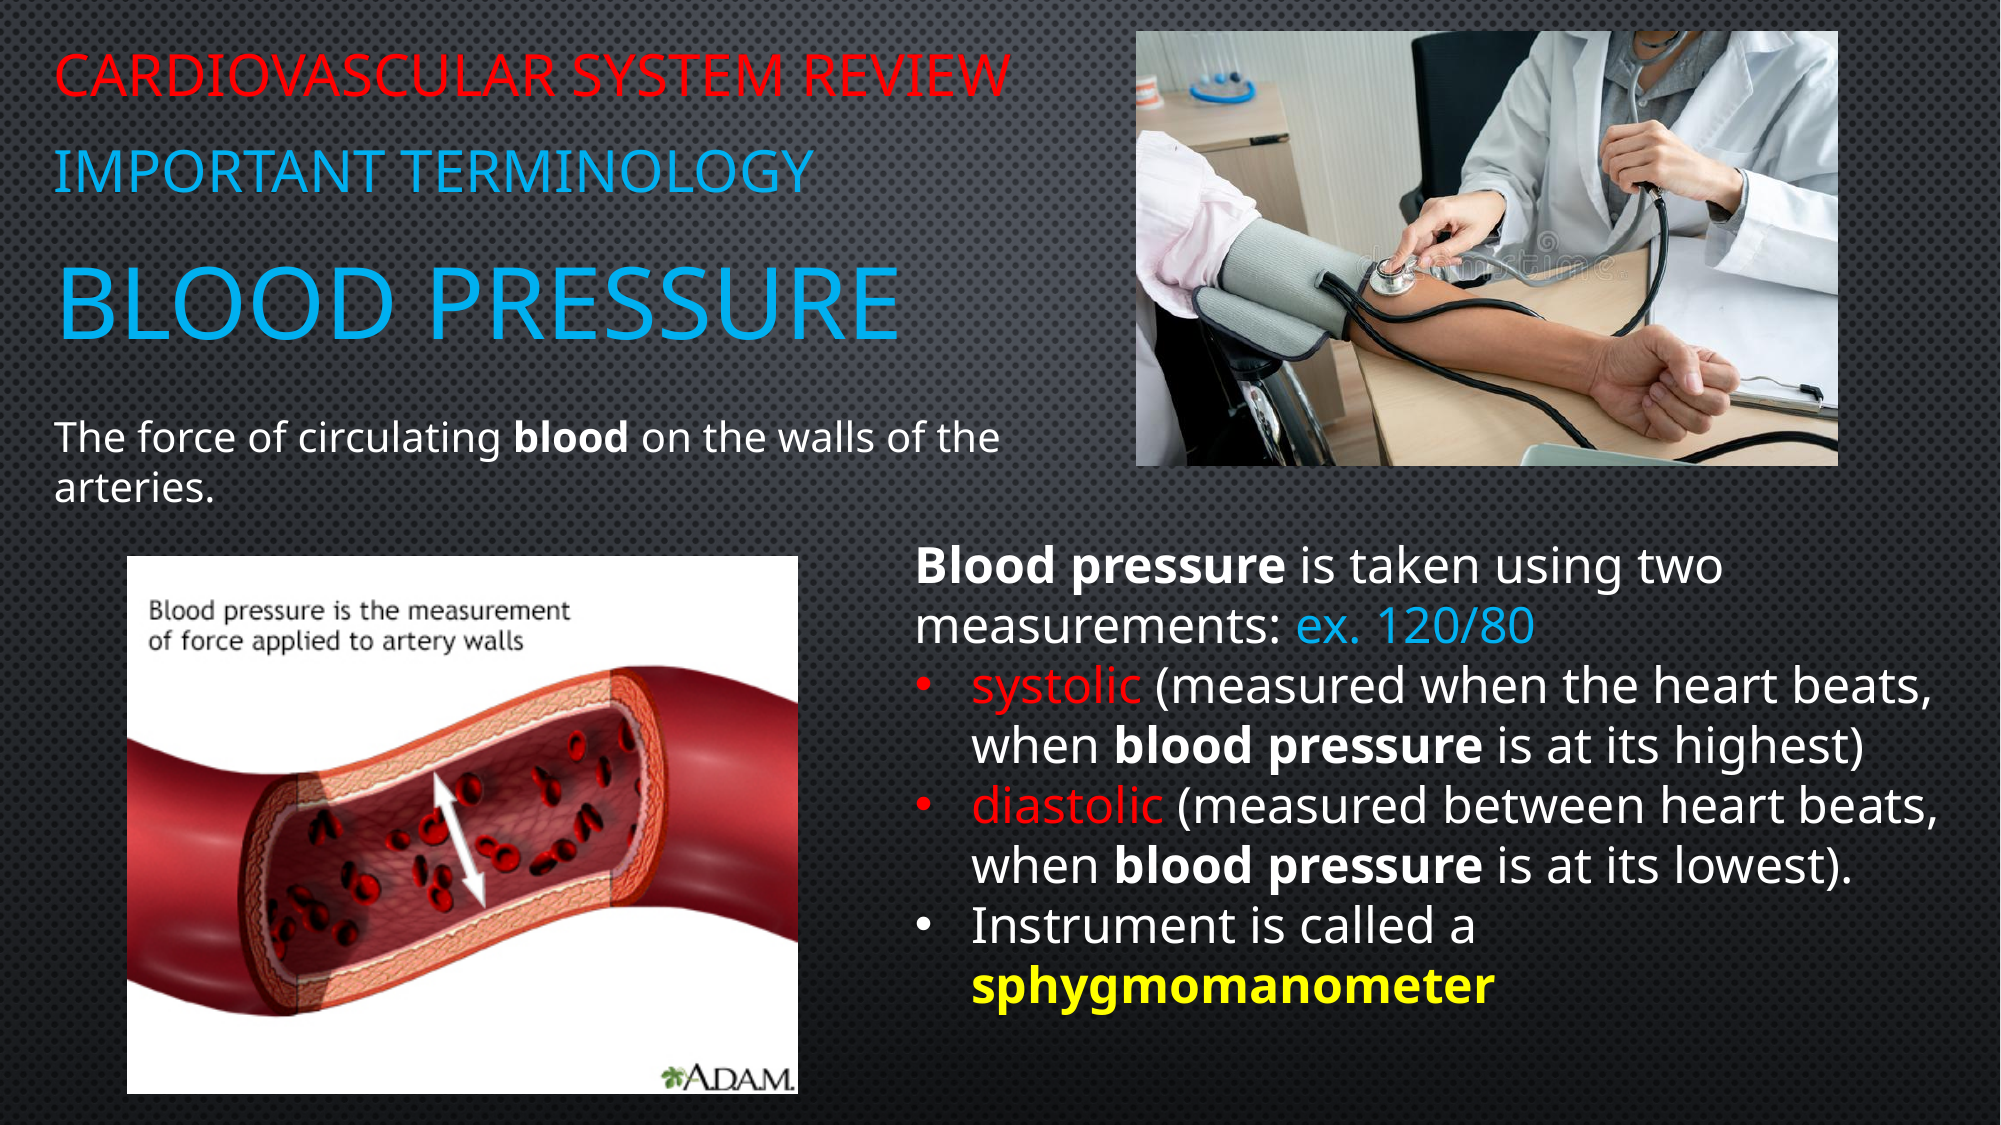

Cardiovascular system review
IMPORTANT TERMINOLOGY
BLOOD PRESSURE
The force of circulating blood on the walls of the arteries.
Blood pressure is taken using two measurements: ex. 120/80
systolic (measured when the heart beats, when blood pressure is at its highest)
diastolic (measured between heart beats, when blood pressure is at its lowest).
Instrument is called a sphygmomanometer